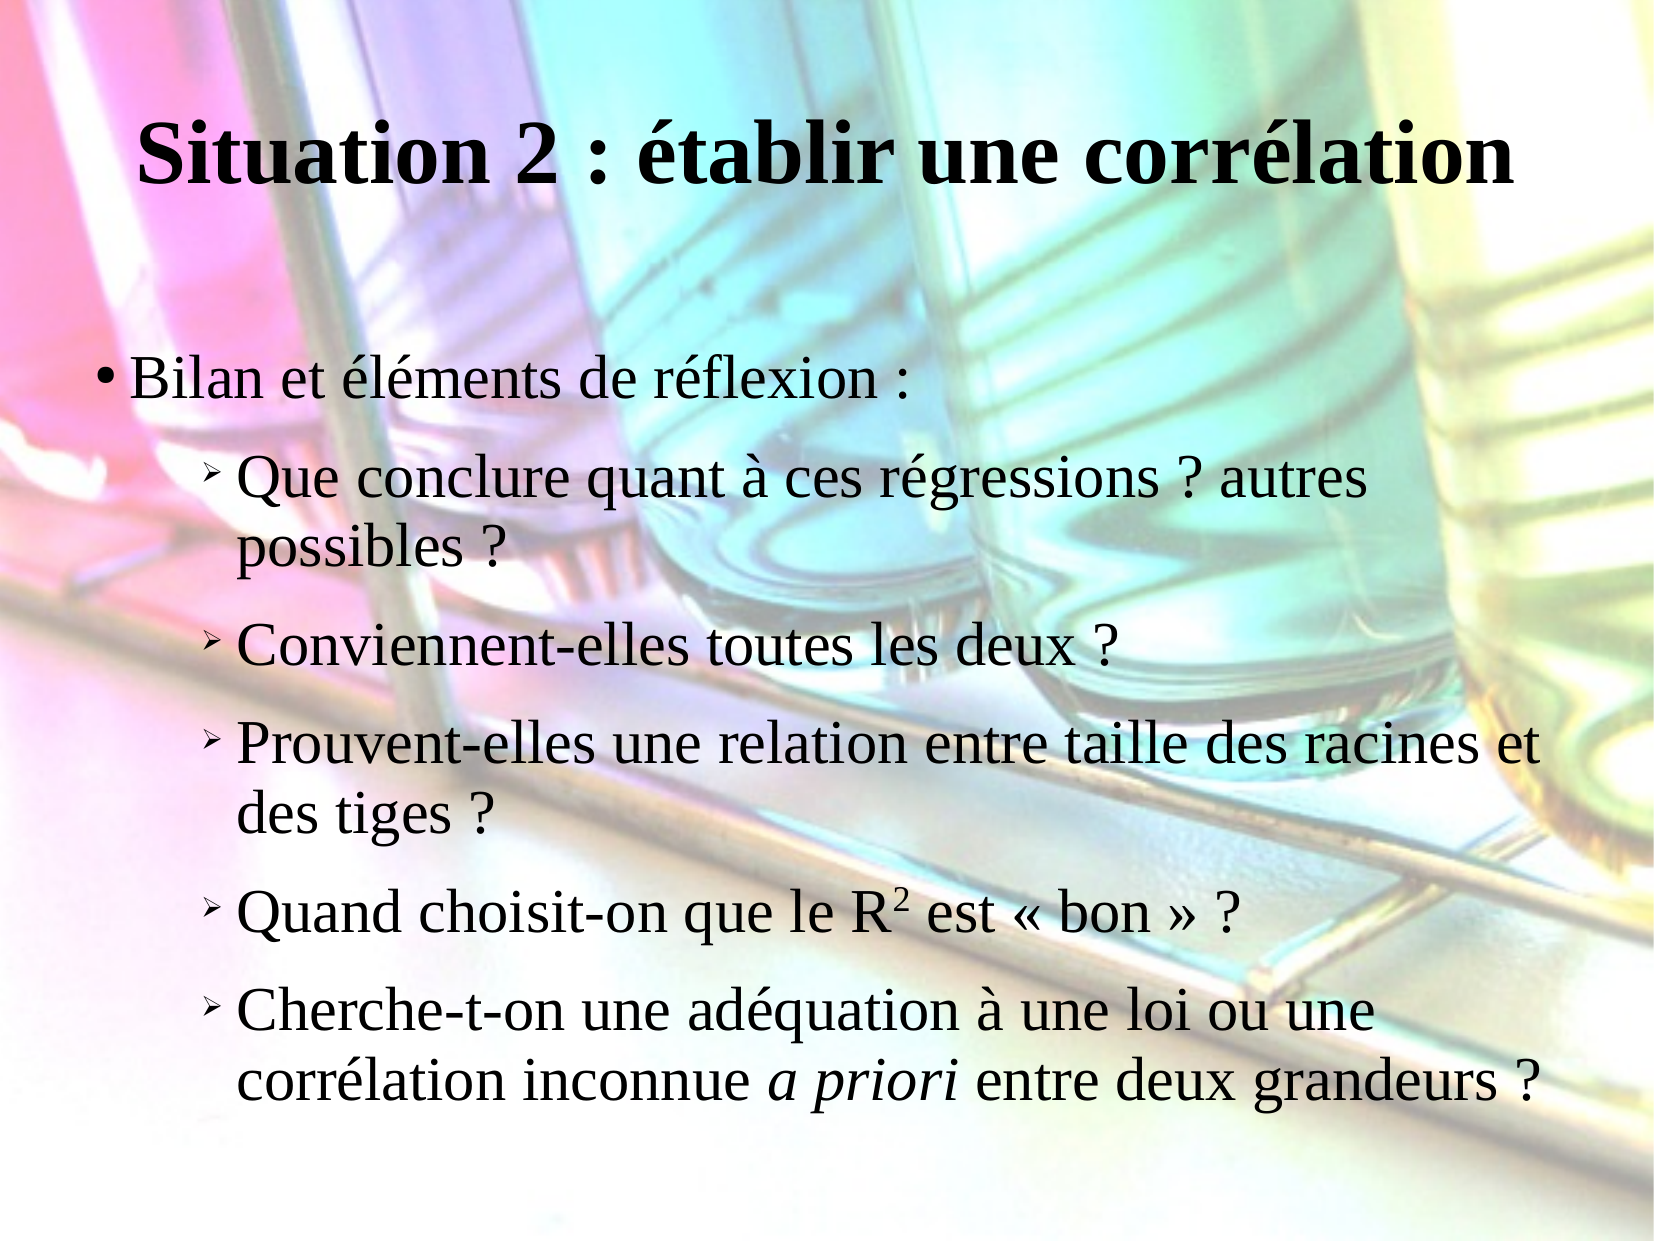

# Situation 2 : établir une corrélation
Bilan et éléments de réflexion :
Que conclure quant à ces régressions ? autres possibles ?
Conviennent-elles toutes les deux ?
Prouvent-elles une relation entre taille des racines et des tiges ?
Quand choisit-on que le R2 est « bon » ?
Cherche-t-on une adéquation à une loi ou une corrélation inconnue a priori entre deux grandeurs ?